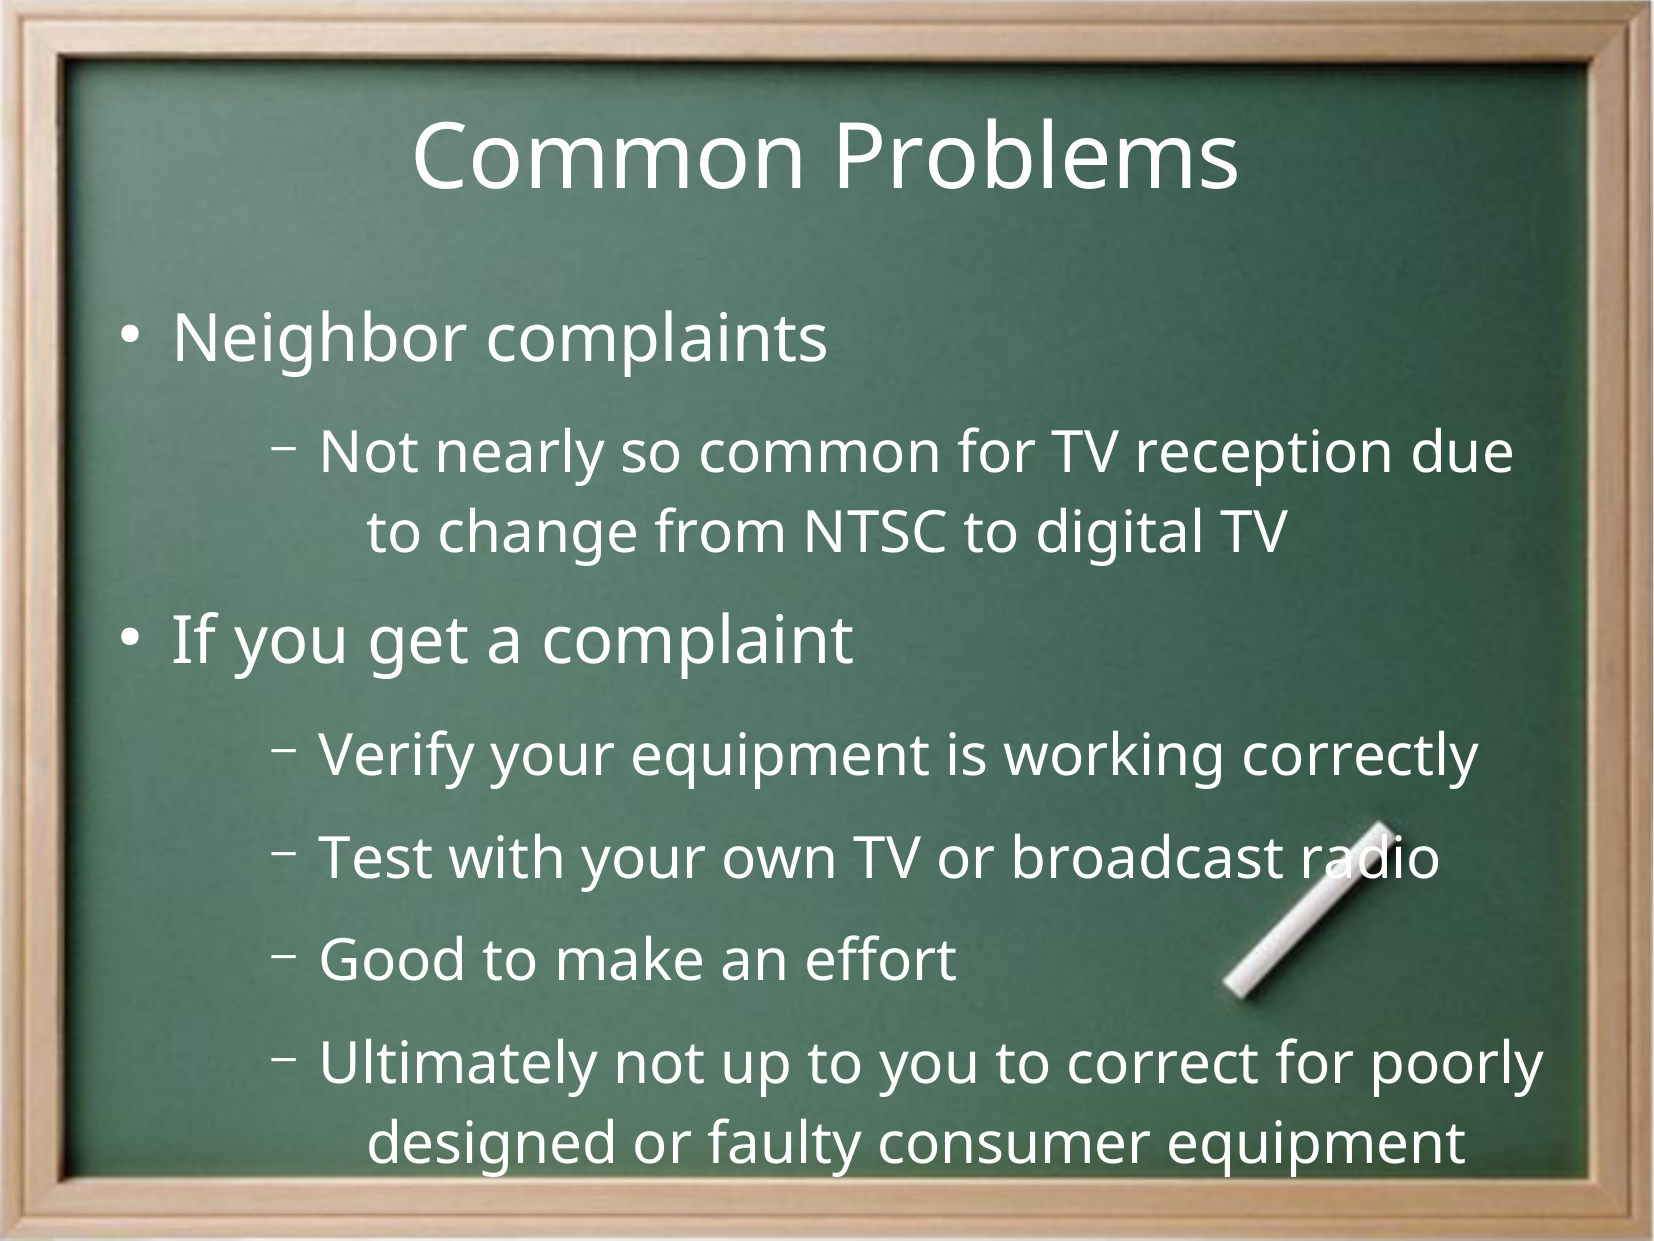

# Common Problems
Neighbor complaints
Not nearly so common for TV reception due to change from NTSC to digital TV
If you get a complaint
Verify your equipment is working correctly
Test with your own TV or broadcast radio
Good to make an effort
Ultimately not up to you to correct for poorly designed or faulty consumer equipment